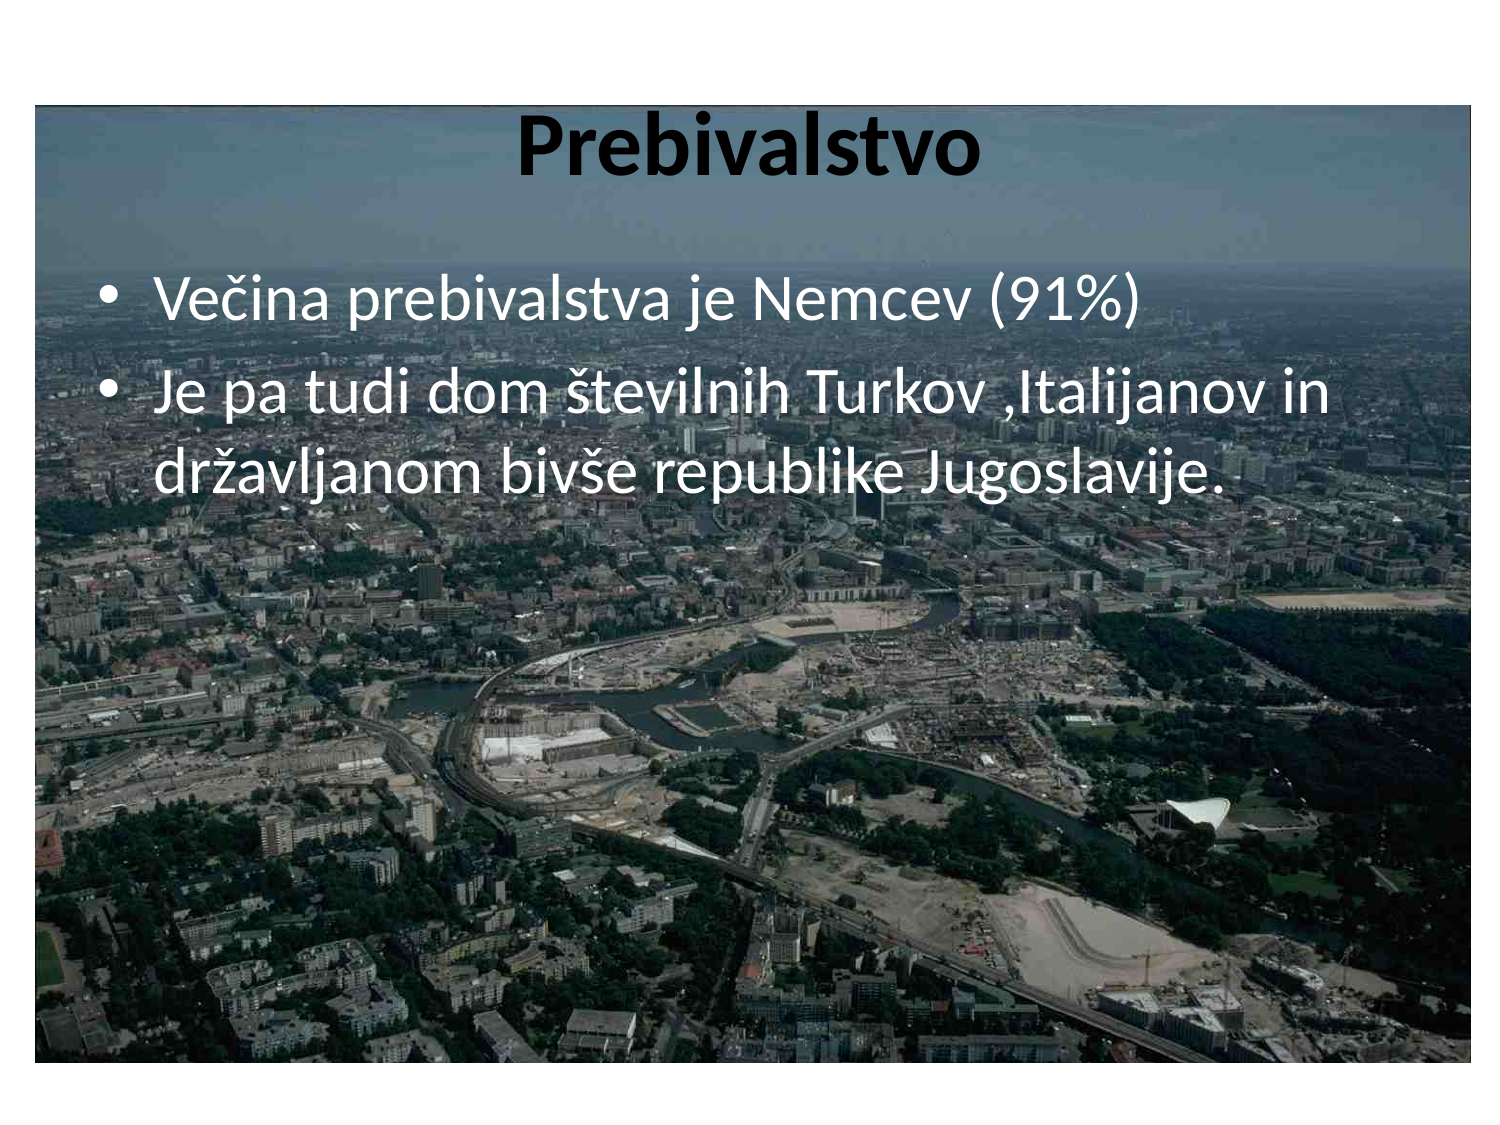

# Prebivalstvo
Večina prebivalstva je Nemcev (91%)
Je pa tudi dom številnih Turkov ,Italijanov in državljanom bivše republike Jugoslavije.